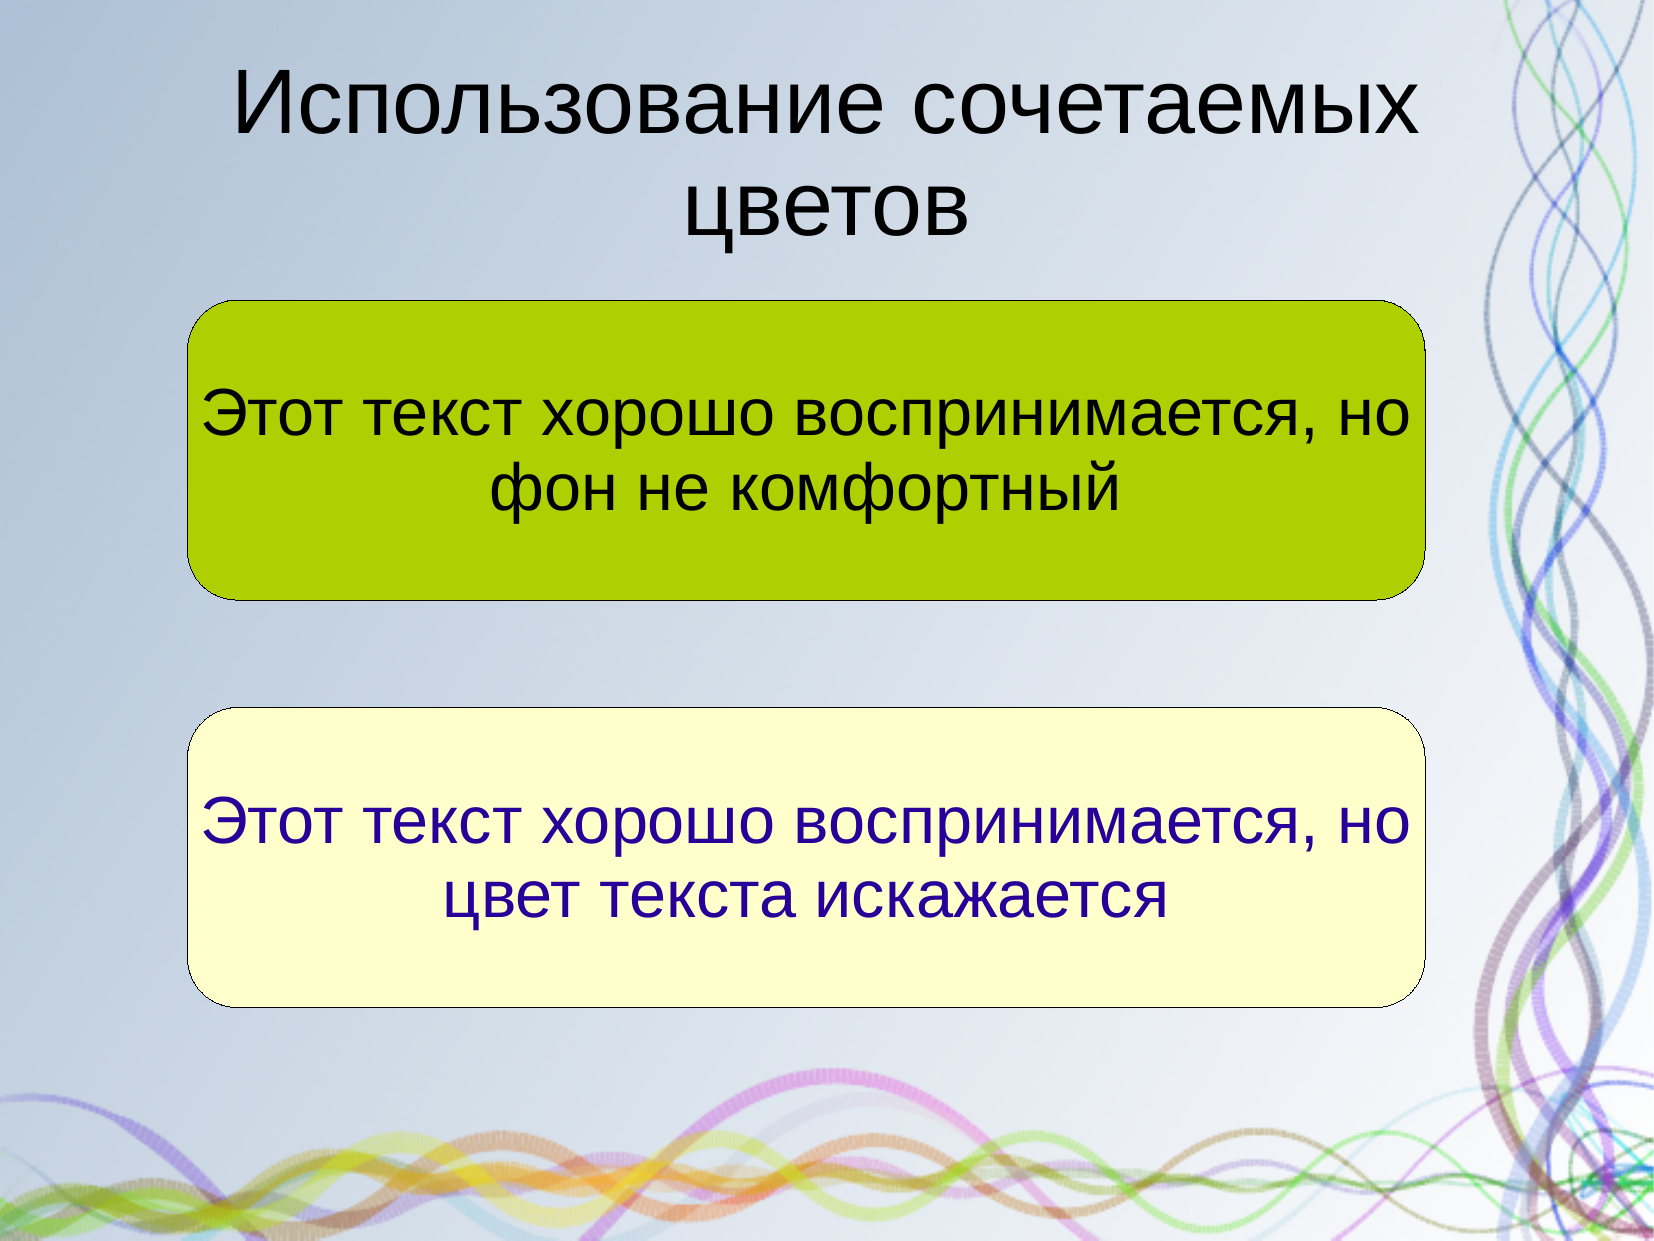

# Использование сочетаемых цветов
Этот текст хорошо воспринимается, но
фон не комфортный
Этот текст хорошо воспринимается, но
цвет текста искажается